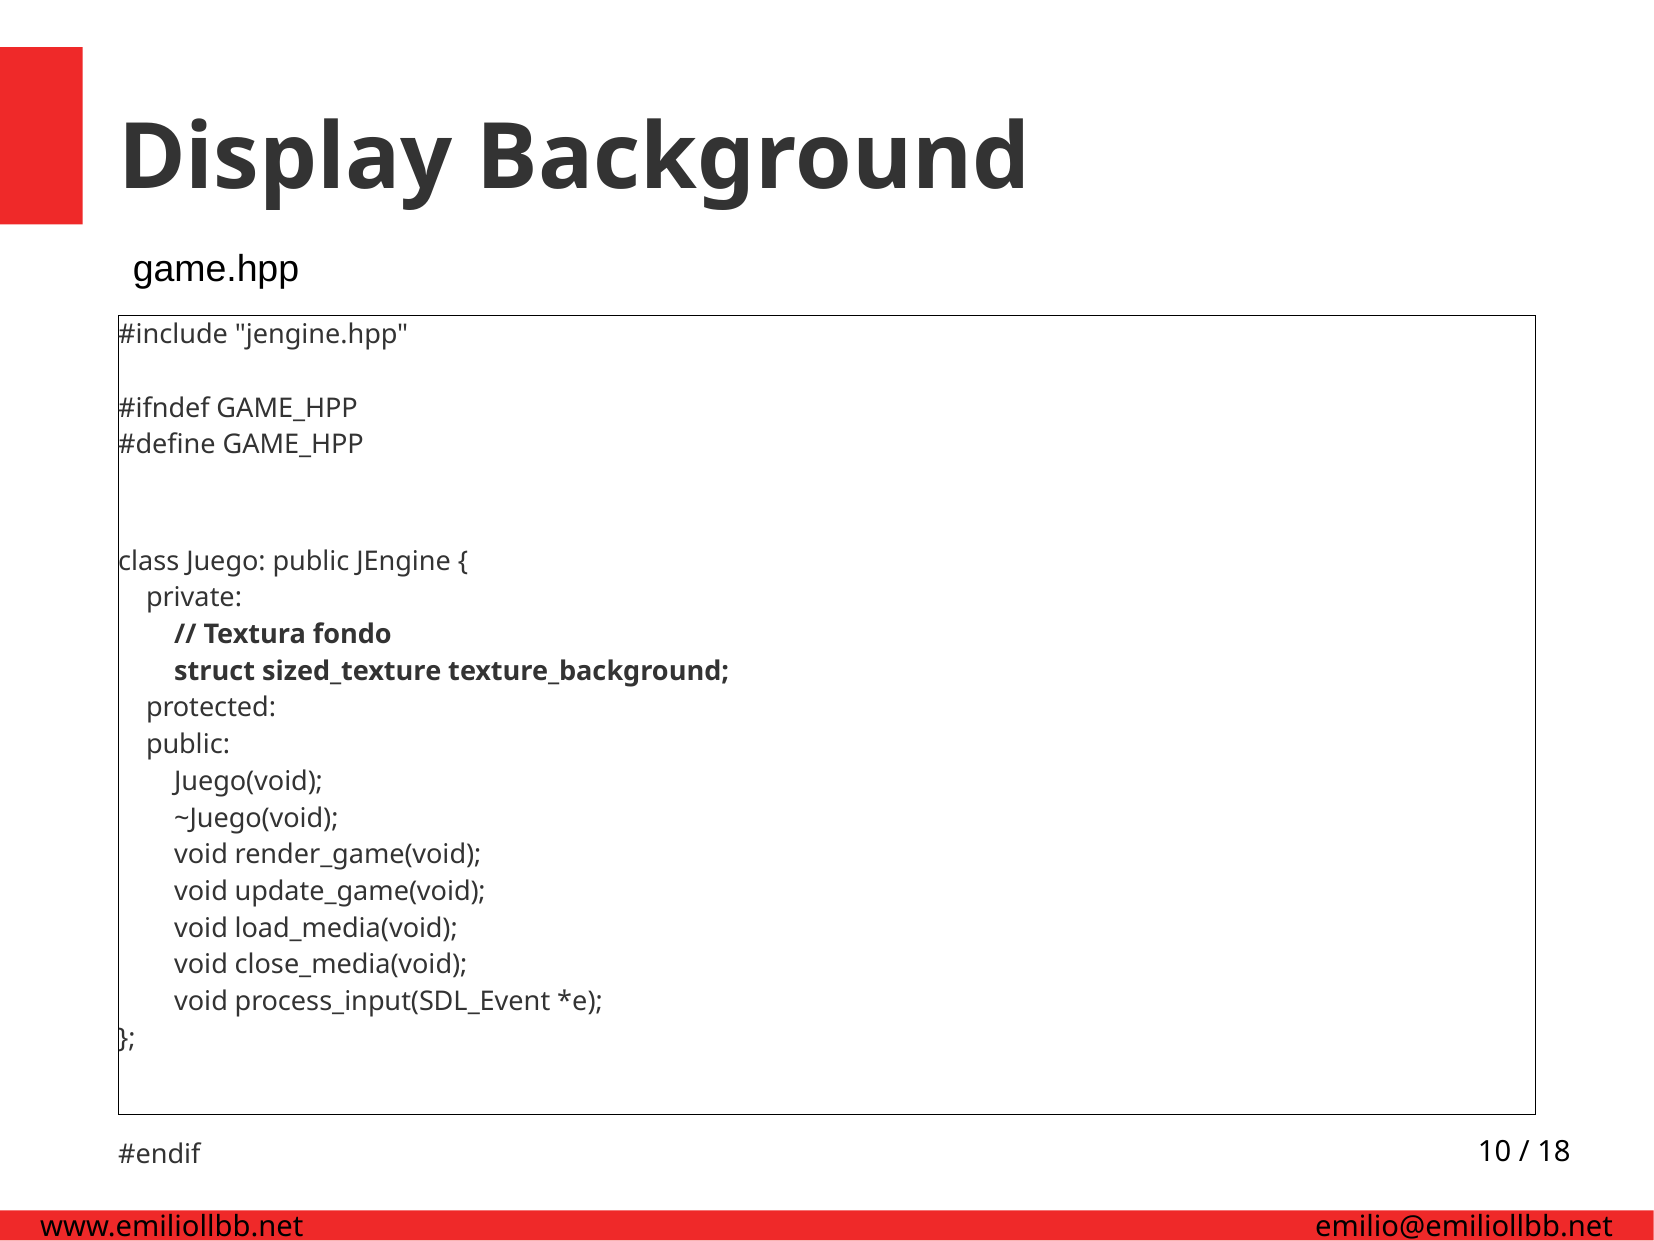

# Display Background
game.hpp
#include "jengine.hpp"
#ifndef GAME_HPP
#define GAME_HPP
class Juego: public JEngine {
 private:
 // Textura fondo
 struct sized_texture texture_background;
 protected:
 public:
 Juego(void);
 ~Juego(void);
 void render_game(void);
 void update_game(void);
 void load_media(void);
 void close_media(void);
 void process_input(SDL_Event *e);
};
#endif
10